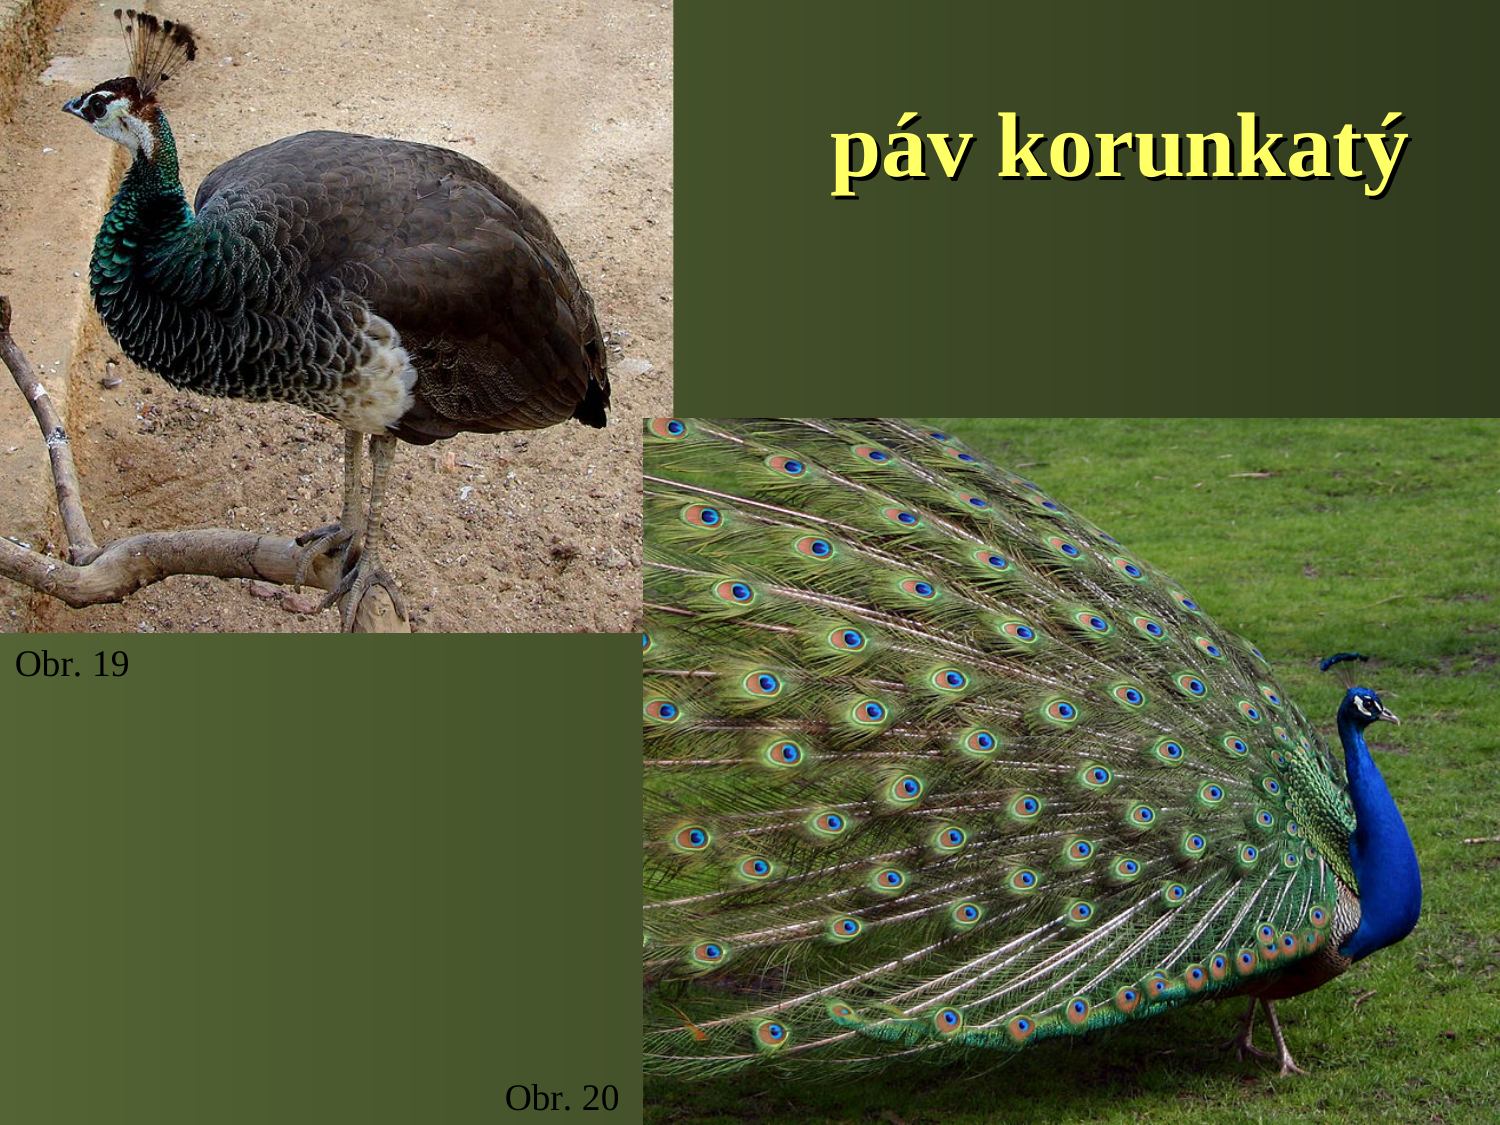

# páv korunkatý
Obr. 19
Obr. 20